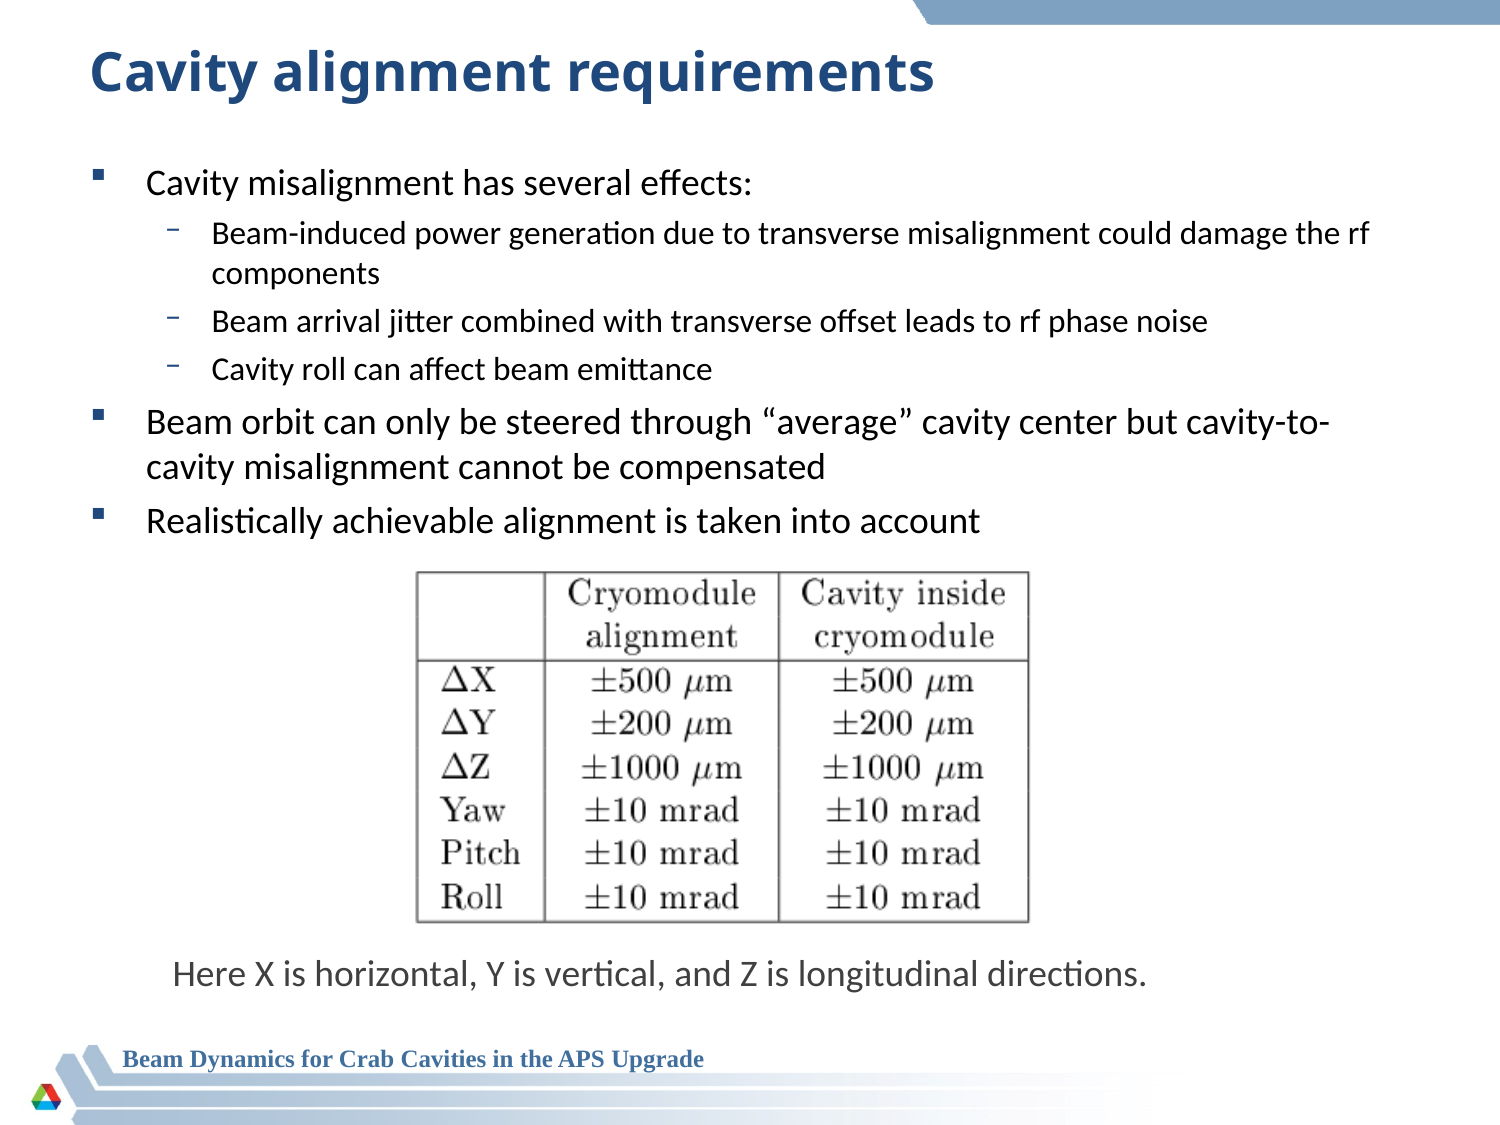

# Cavity alignment requirements
Cavity misalignment has several effects:
Beam-induced power generation due to transverse misalignment could damage the rf components
Beam arrival jitter combined with transverse offset leads to rf phase noise
Cavity roll can affect beam emittance
Beam orbit can only be steered through “average” cavity center but cavity-to-cavity misalignment cannot be compensated
Realistically achievable alignment is taken into account
Here X is horizontal, Y is vertical, and Z is longitudinal directions.